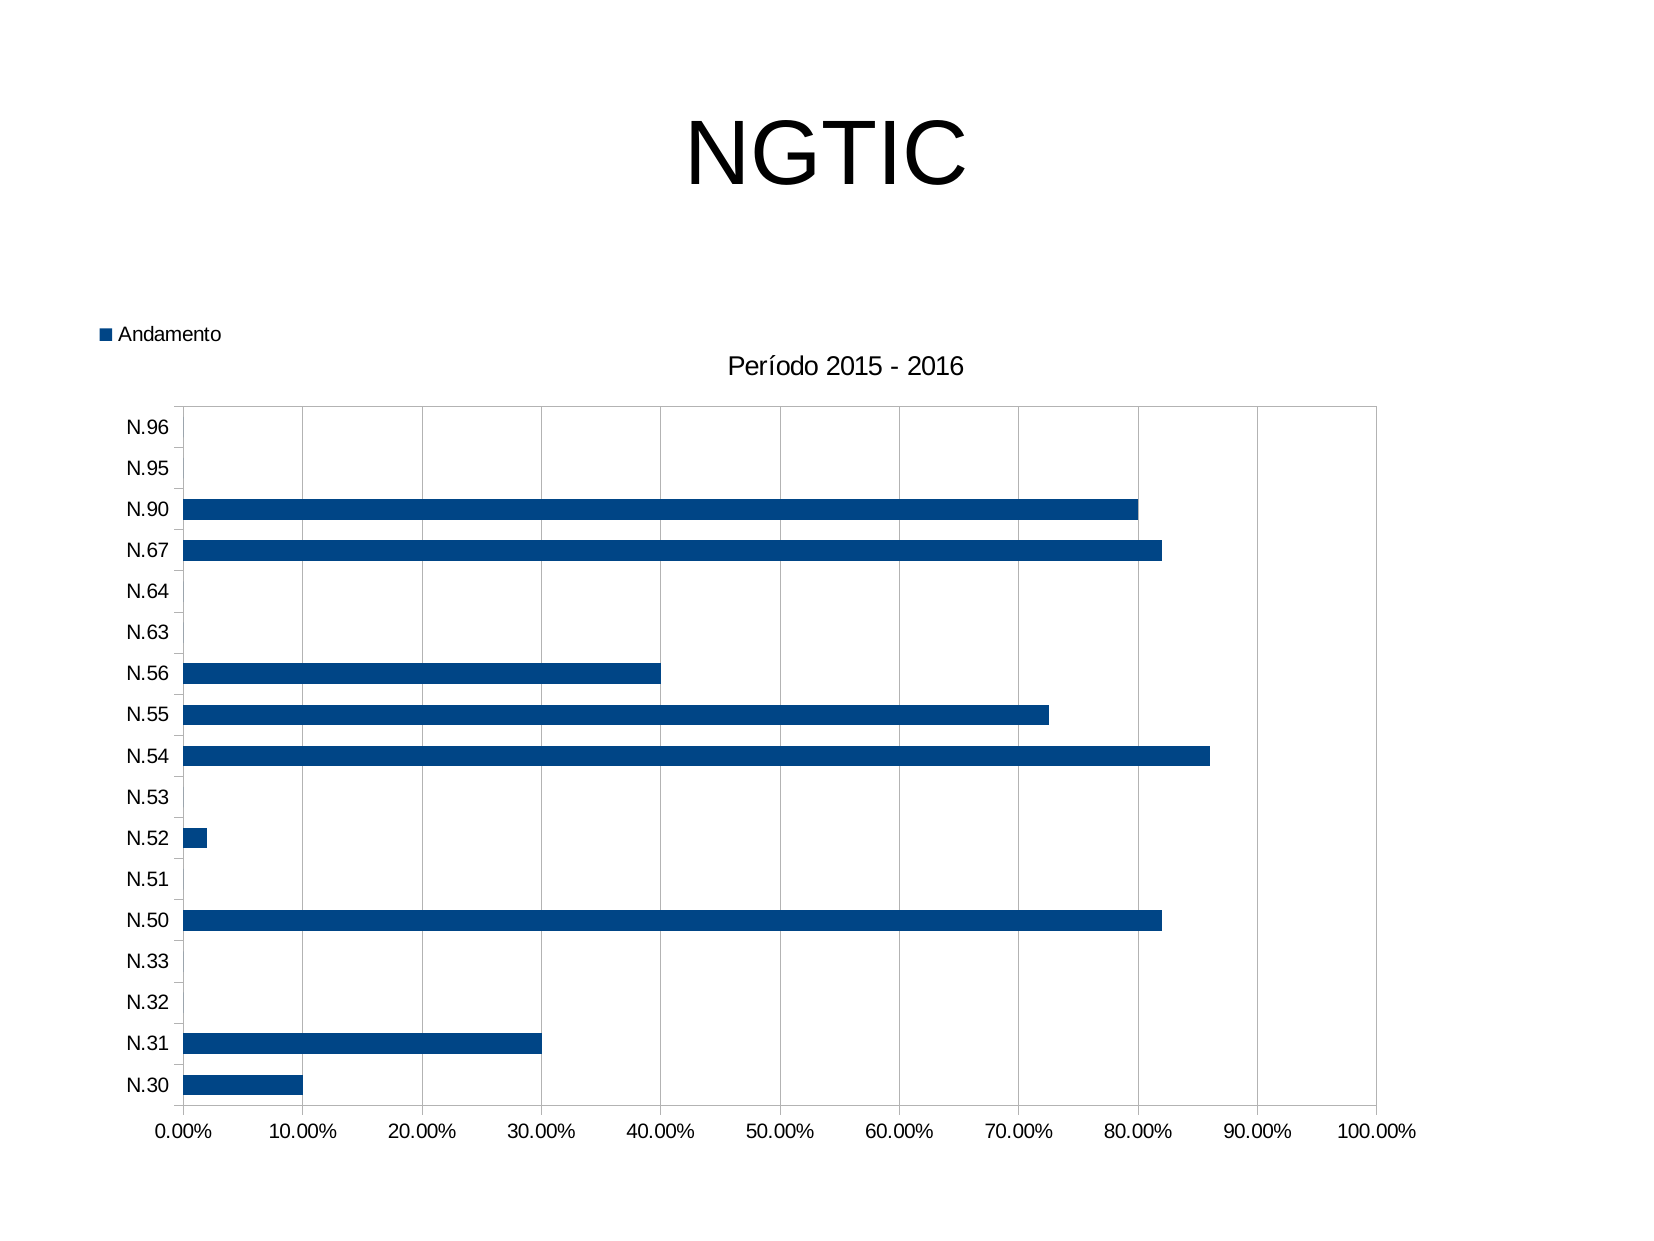

# NGTIC
### Chart: Período 2015 - 2016
| Category | Andamento |
|---|---|
| N.30 | 0.1 |
| N.31 | 0.3 |
| N.32 | 0.0 |
| N.33 | 0.0 |
| N.50 | 0.82 |
| N.51 | 0.0 |
| N.52 | 0.02 |
| N.53 | 0.0 |
| N.54 | 0.86 |
| N.55 | 0.725 |
| N.56 | 0.4 |
| N.63 | 0.0 |
| N.64 | 0.0 |
| N.67 | 0.82 |
| N.90 | 0.8 |
| N.95 | 0.0 |
| N.96 | 0.0 |